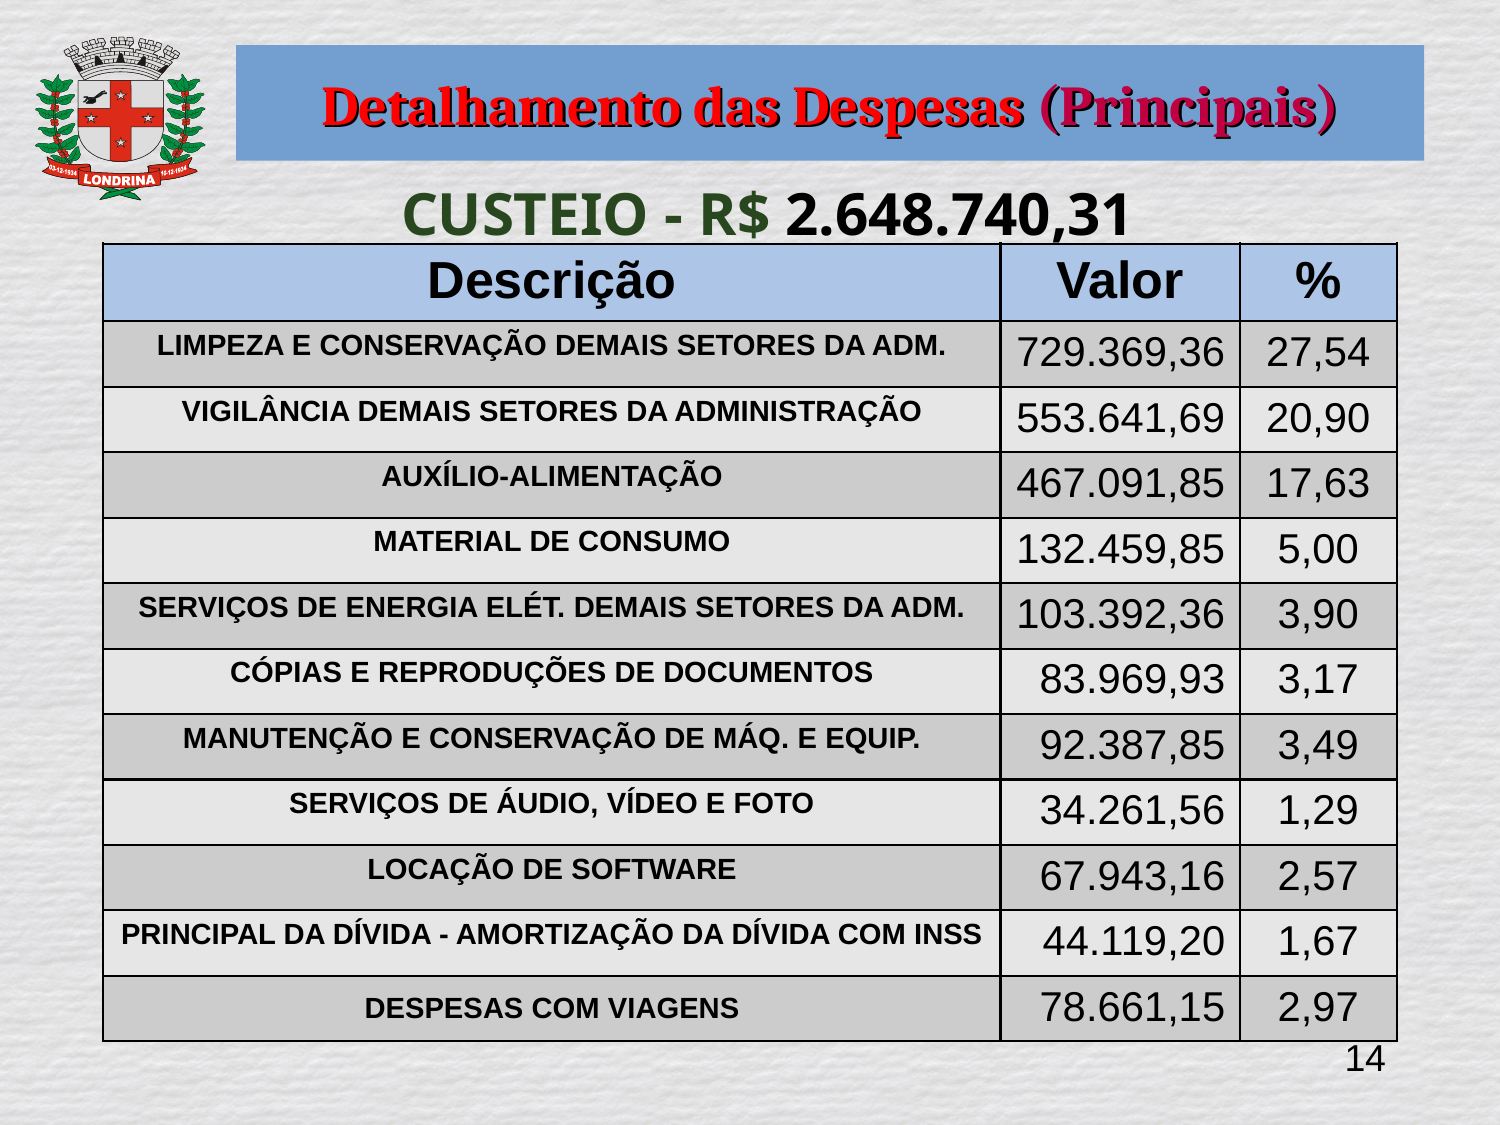

Detalhamento das Despesas (Principais)
CUSTEIO - R$ 2.648.740,31
| Descrição | Valor | % |
| --- | --- | --- |
| LIMPEZA E CONSERVAÇÃO DEMAIS SETORES DA ADM. | 729.369,36 | 27,54 |
| VIGILÂNCIA DEMAIS SETORES DA ADMINISTRAÇÃO | 553.641,69 | 20,90 |
| AUXÍLIO-ALIMENTAÇÃO | 467.091,85 | 17,63 |
| MATERIAL DE CONSUMO | 132.459,85 | 5,00 |
| SERVIÇOS DE ENERGIA ELÉT. DEMAIS SETORES DA ADM. | 103.392,36 | 3,90 |
| CÓPIAS E REPRODUÇÕES DE DOCUMENTOS | 83.969,93 | 3,17 |
| MANUTENÇÃO E CONSERVAÇÃO DE MÁQ. E EQUIP. | 92.387,85 | 3,49 |
| SERVIÇOS DE ÁUDIO, VÍDEO E FOTO | 34.261,56 | 1,29 |
| LOCAÇÃO DE SOFTWARE | 67.943,16 | 2,57 |
| PRINCIPAL DA DÍVIDA - AMORTIZAÇÃO DA DÍVIDA COM INSS | 44.119,20 | 1,67 |
| DESPESAS COM VIAGENS | 78.661,15 | 2,97 |